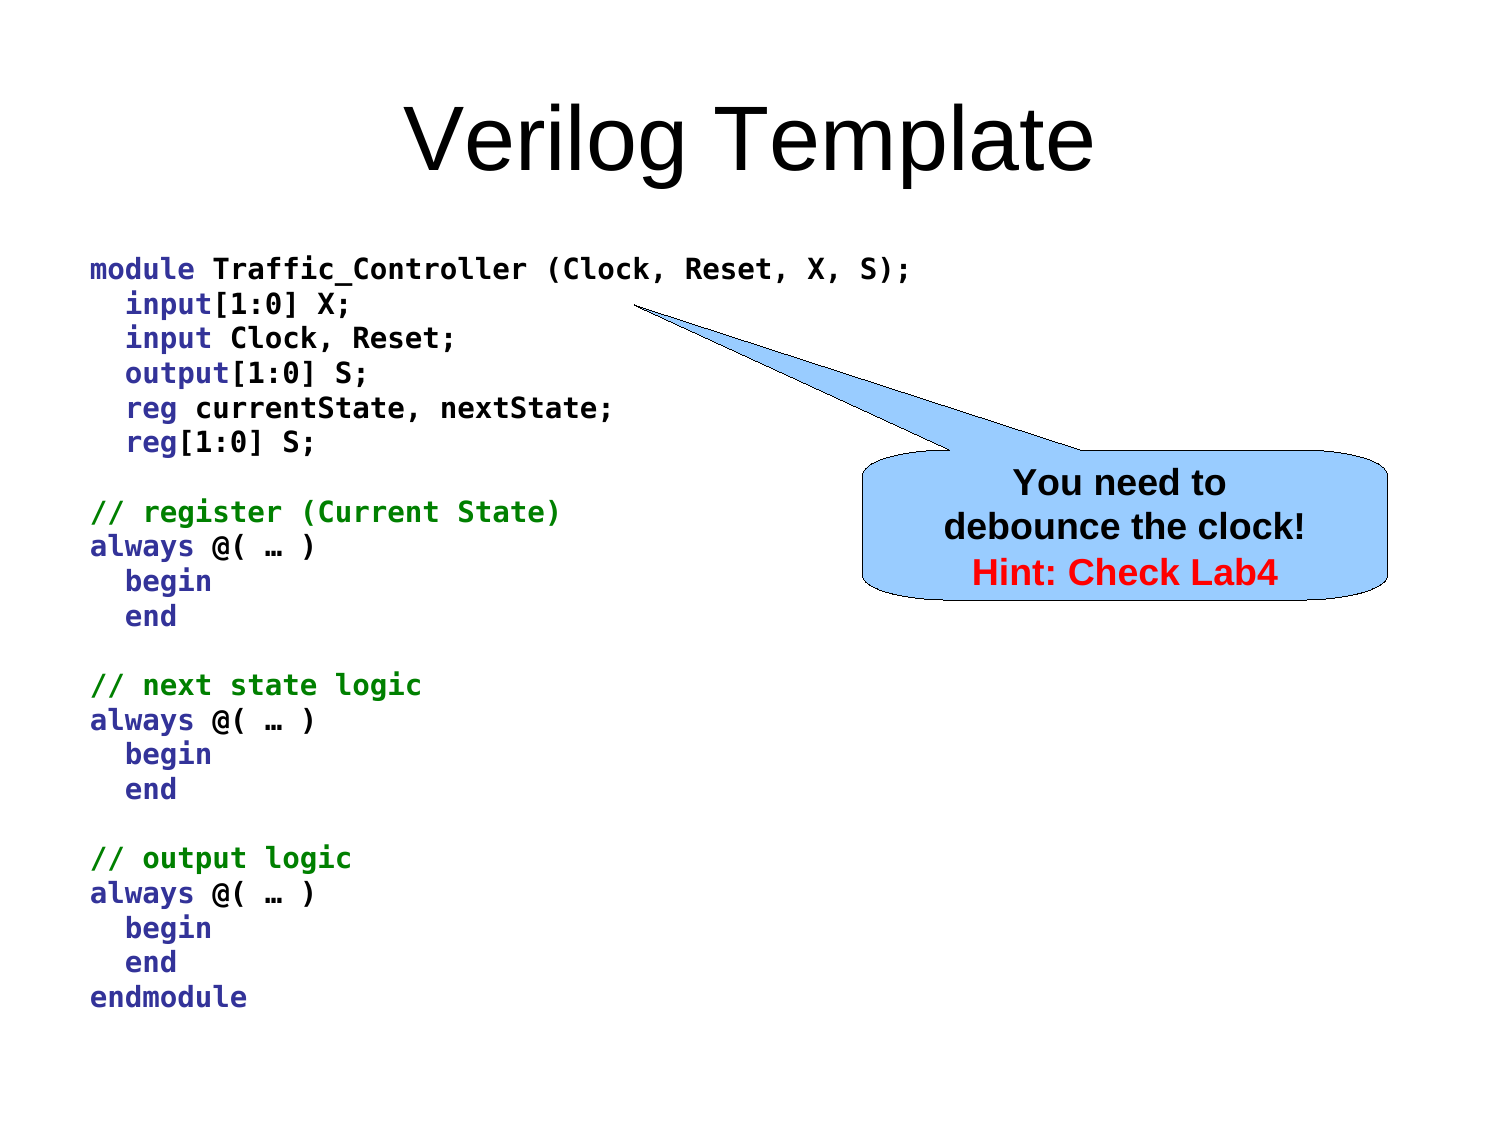

# Verilog Template
module Traffic_Controller (Clock, Reset, X, S);
 input[1:0] X;
 input Clock, Reset;
 output[1:0] S;
 reg currentState, nextState;
 reg[1:0] S;
// register (Current State)
always @( … )
 begin
 end
// next state logic
always @( … )
 begin
 end
// output logic
always @( … )
 begin
 end
endmodule
You need to
debounce the clock!
Hint: Check Lab4